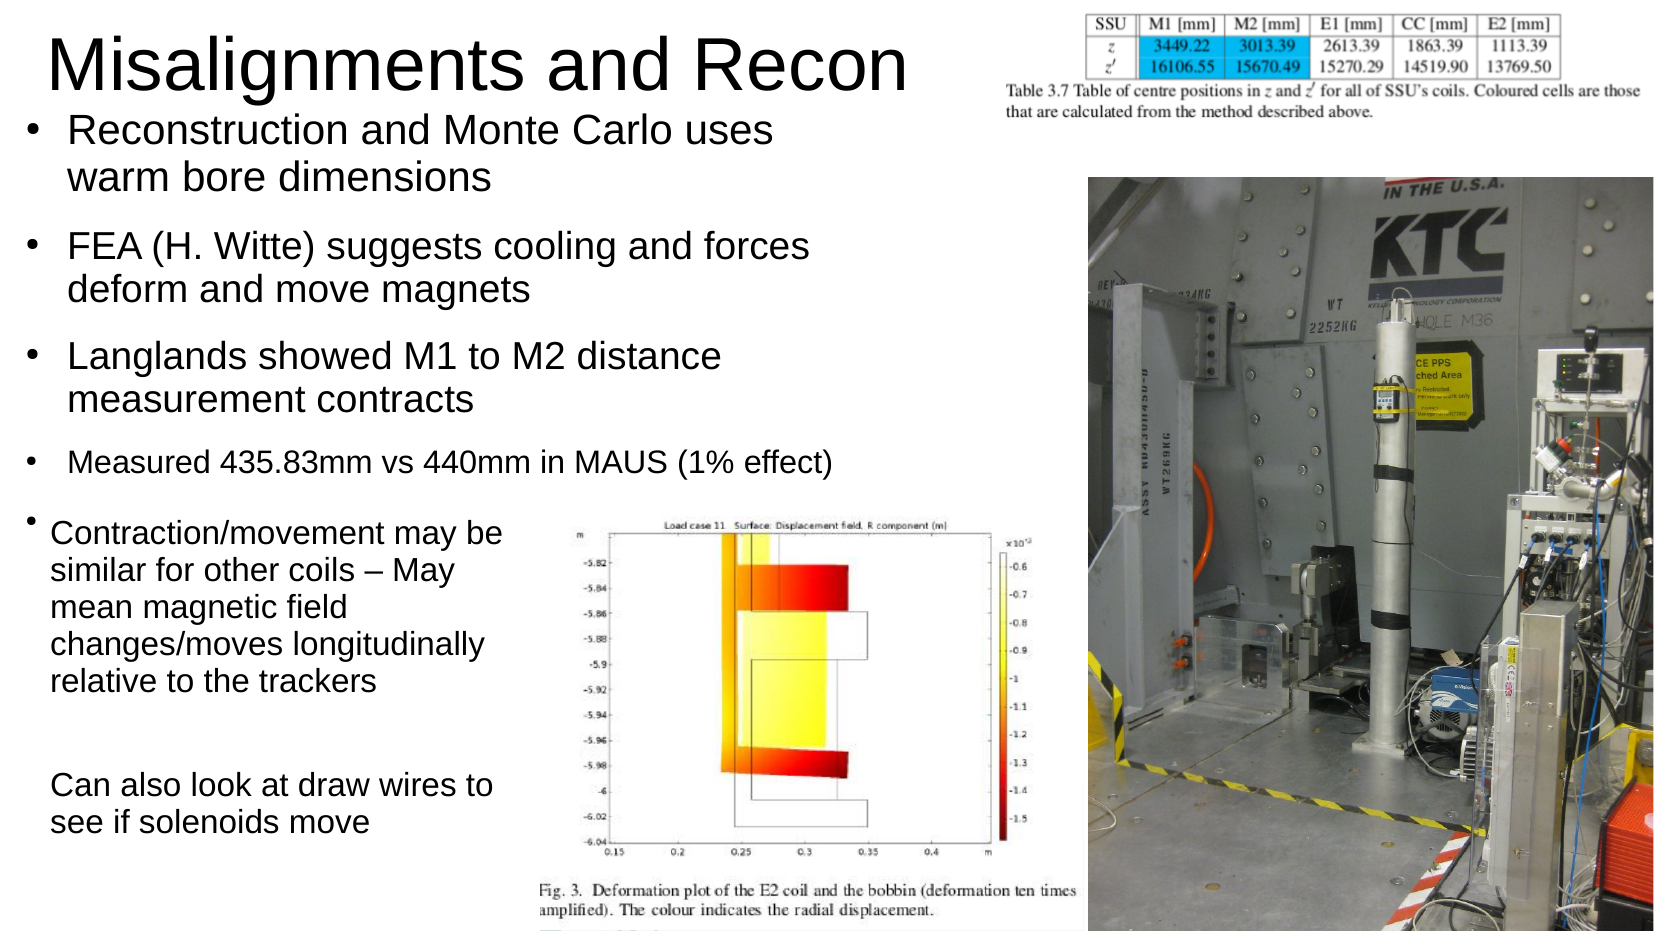

# Misalignments and Recon
Reconstruction and Monte Carlo uses warm bore dimensions
FEA (H. Witte) suggests cooling and forces deform and move magnets
Langlands showed M1 to M2 distance measurement contracts
Measured 435.83mm vs 440mm in MAUS (1% effect)
Contraction/movement may be similar for other coils – May mean magnetic field changes/moves longitudinally relative to the trackers
Can also look at draw wires to see if solenoids move